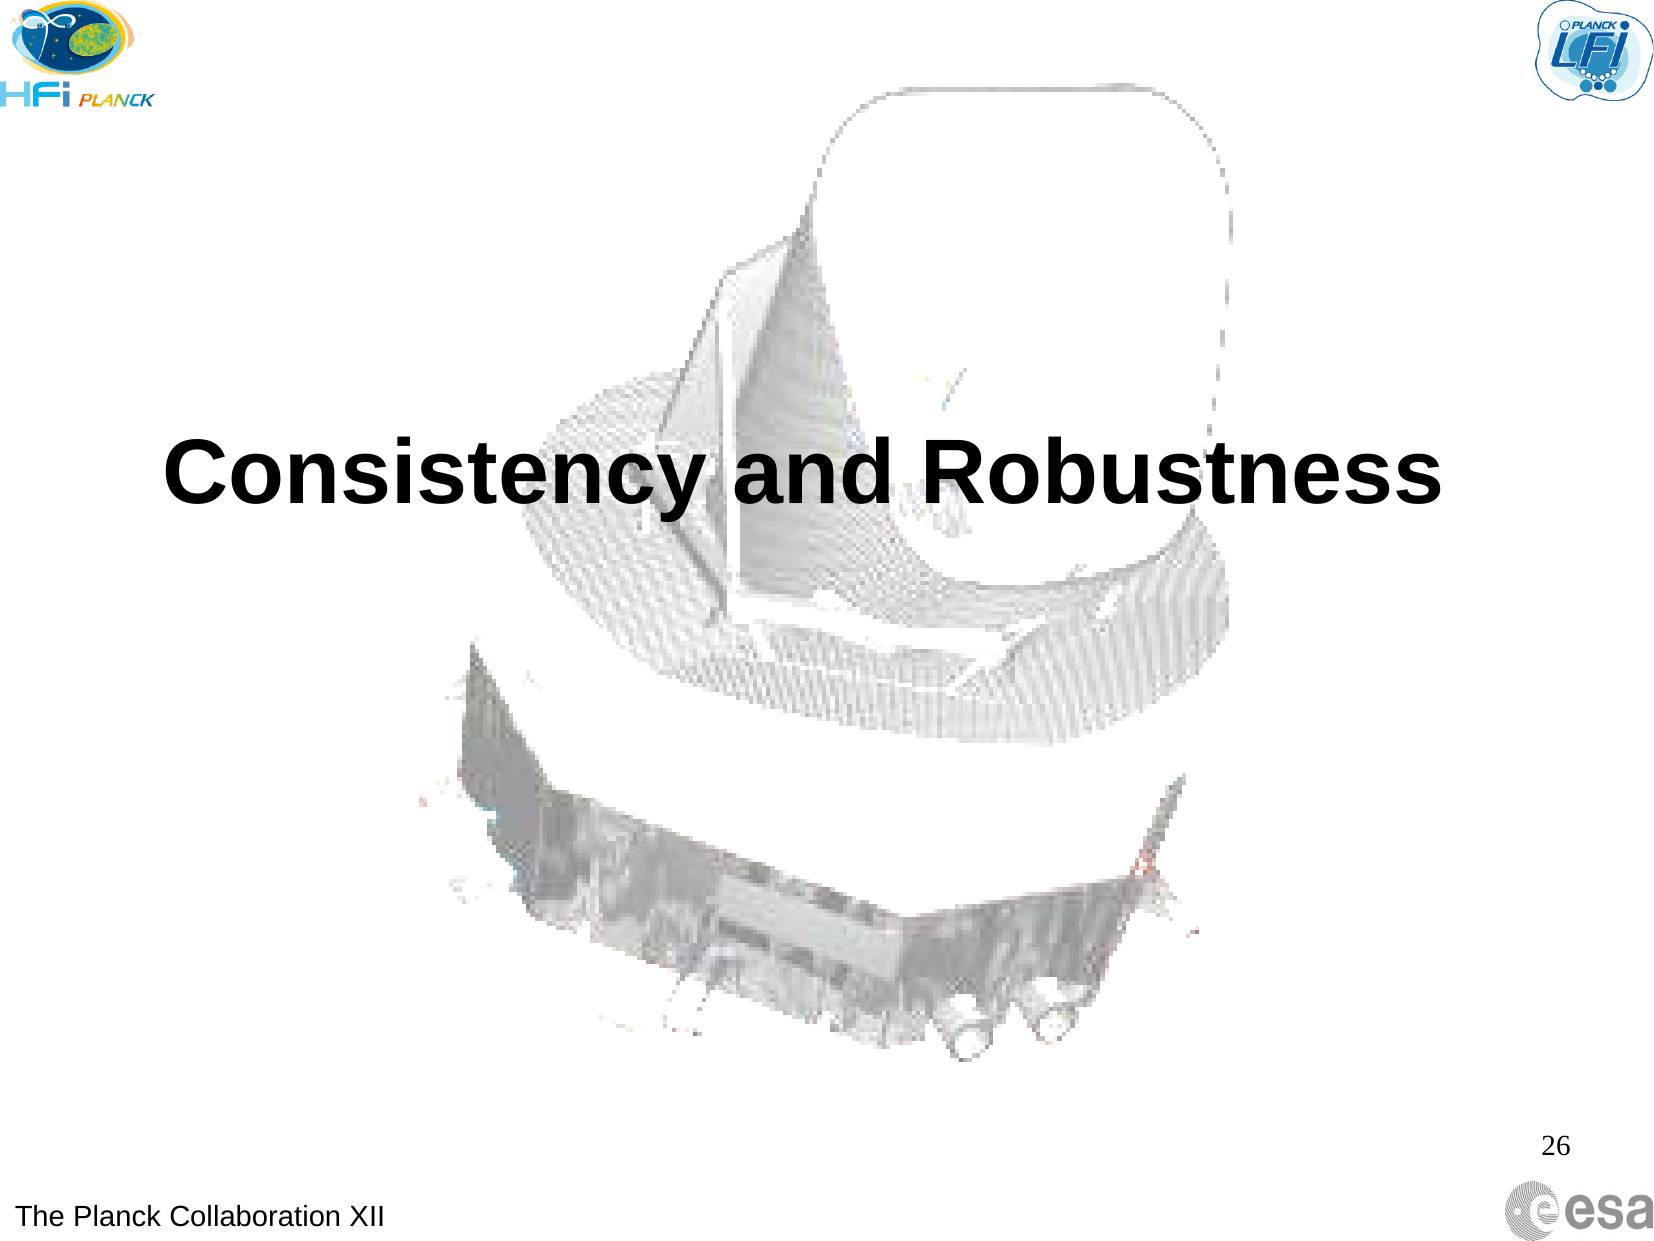

Consistency and Robustness
26
The Planck Collaboration XII